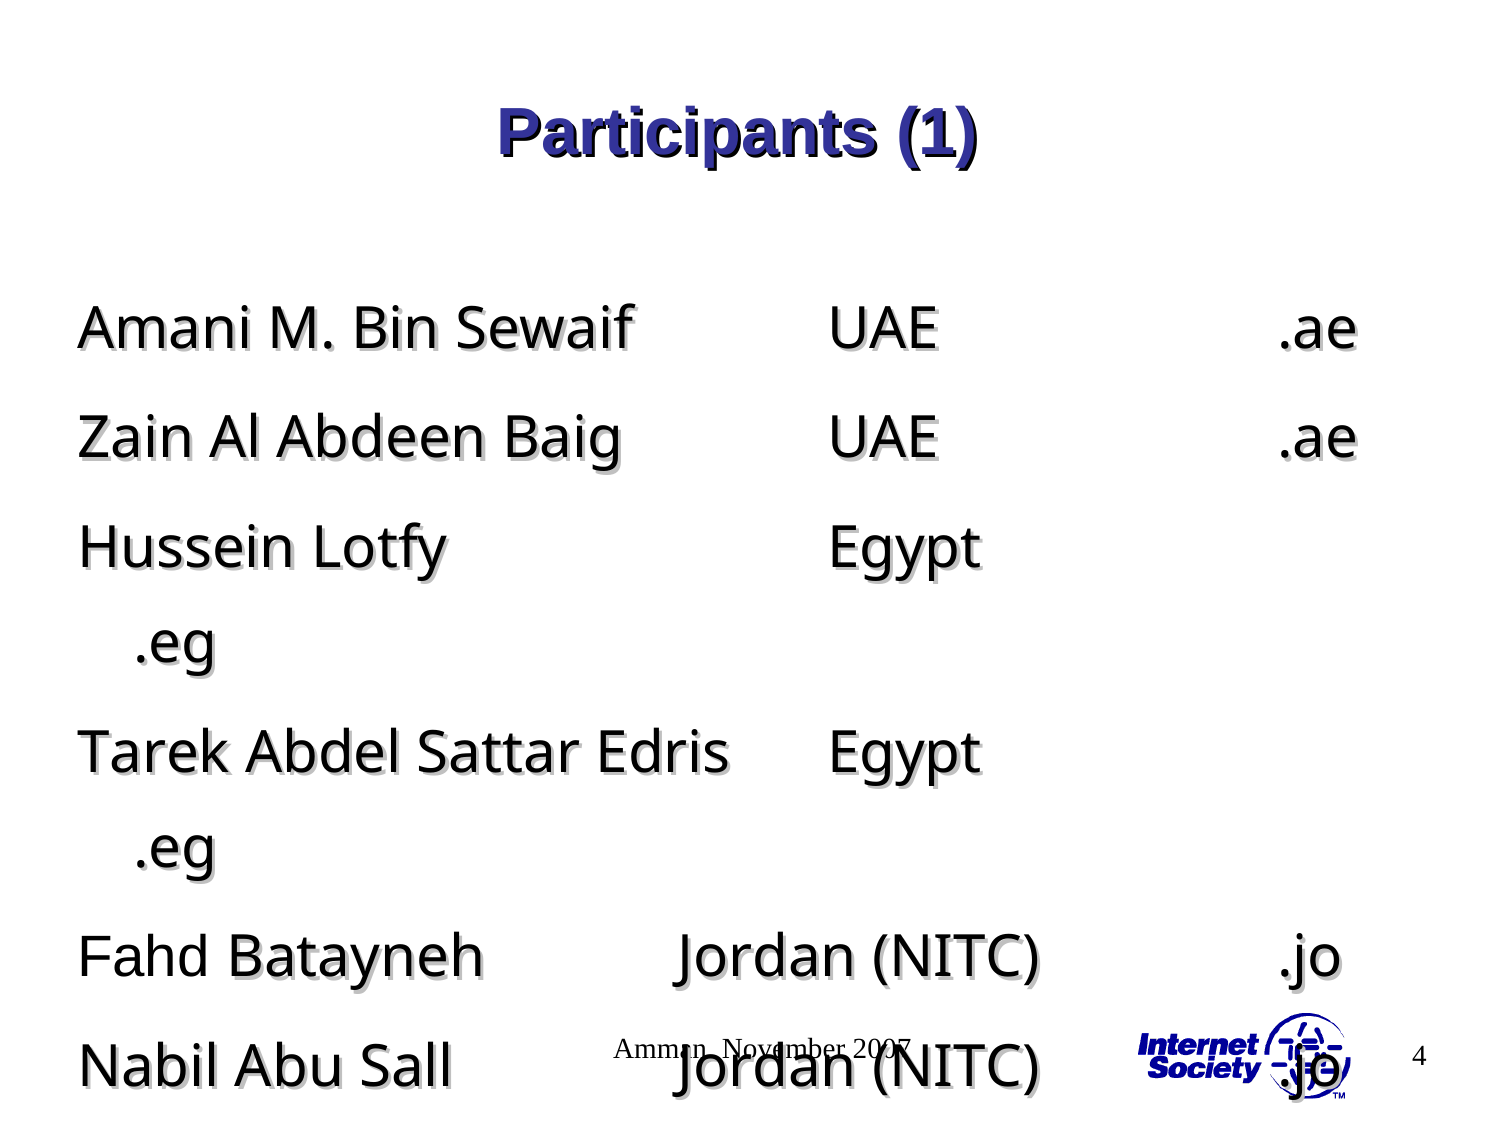

# Participants (1)
Amani M. Bin Sewaif		UAE			.ae
Zain Al Abdeen Baig		UAE			.ae
Hussein Lotfy			Egypt			.eg
Tarek Abdel Sattar Edris	Egypt			.eg
Fahd Batayneh		Jordan (NITC)		.jo
Nabil Abu Sall		Jordan (NITC)		.jo